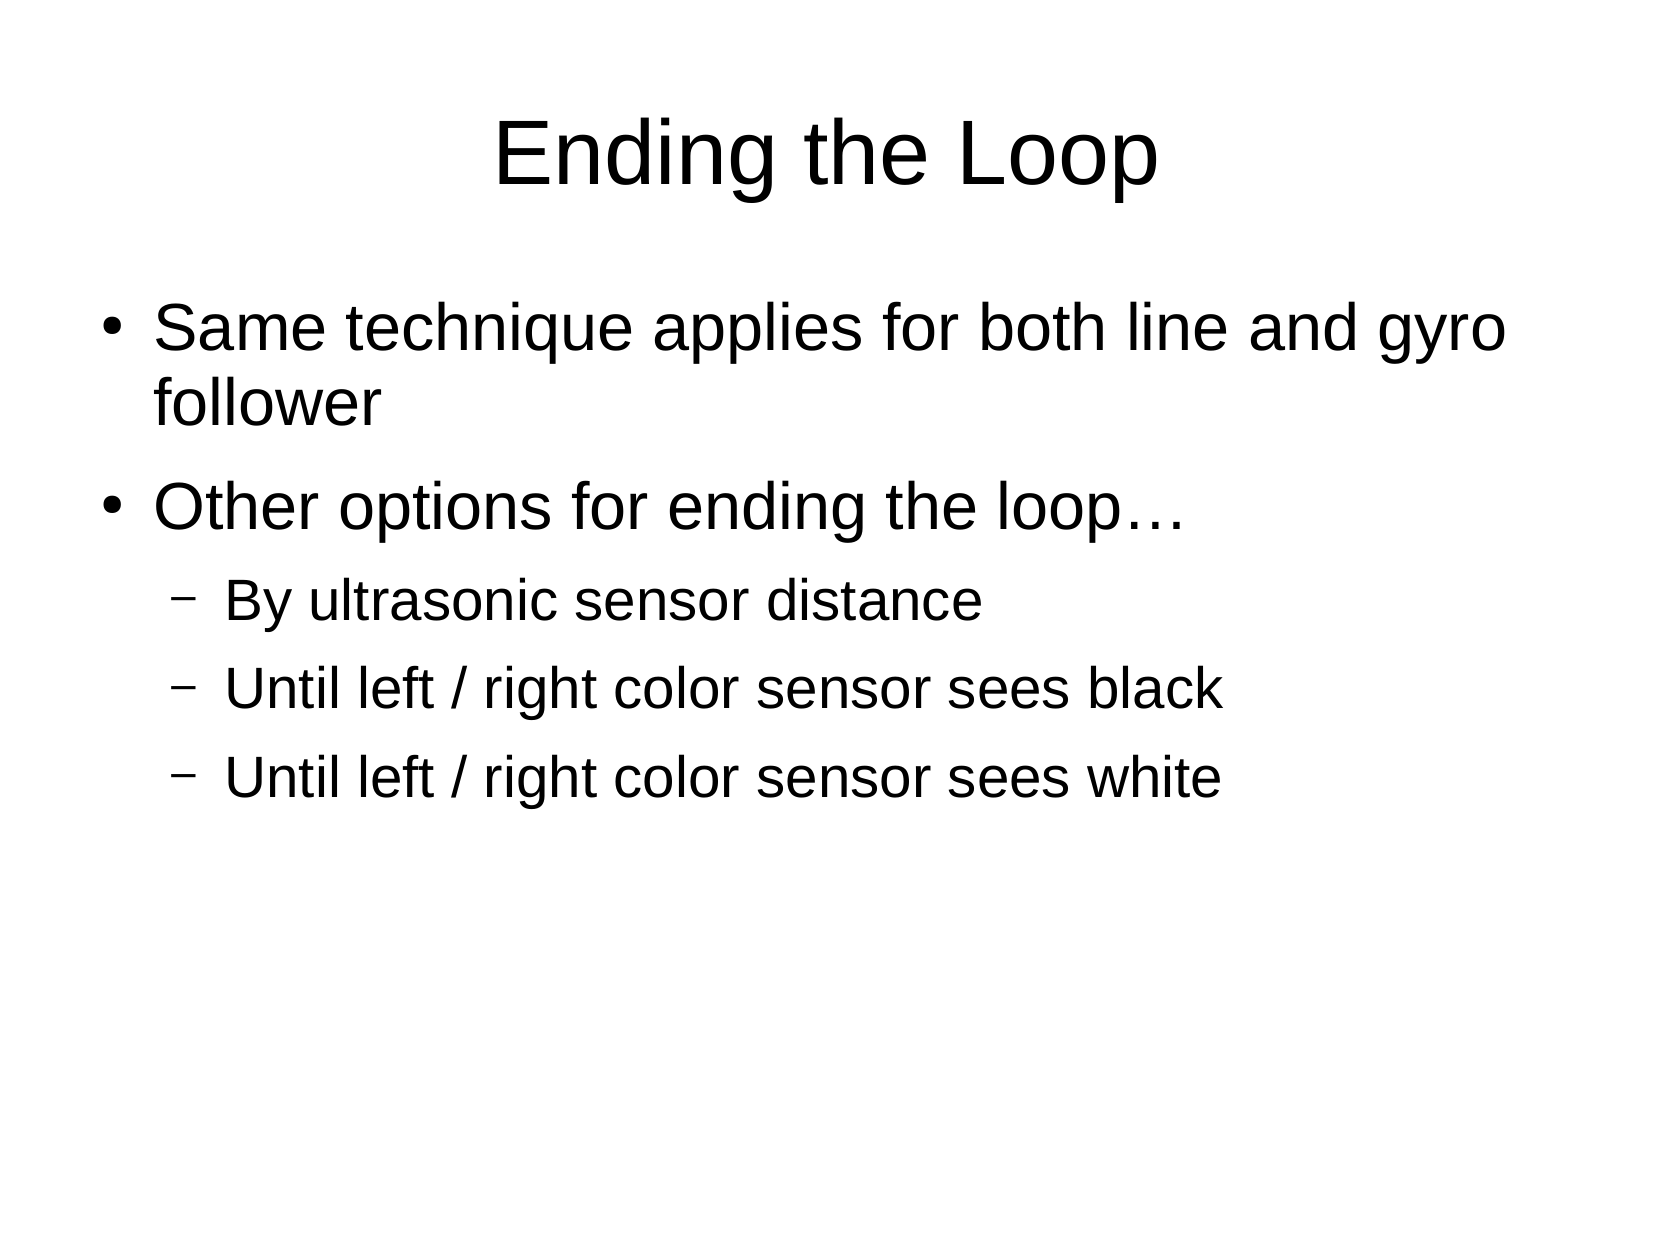

# Ending the Loop
Same technique applies for both line and gyro follower
Other options for ending the loop…
By ultrasonic sensor distance
Until left / right color sensor sees black
Until left / right color sensor sees white